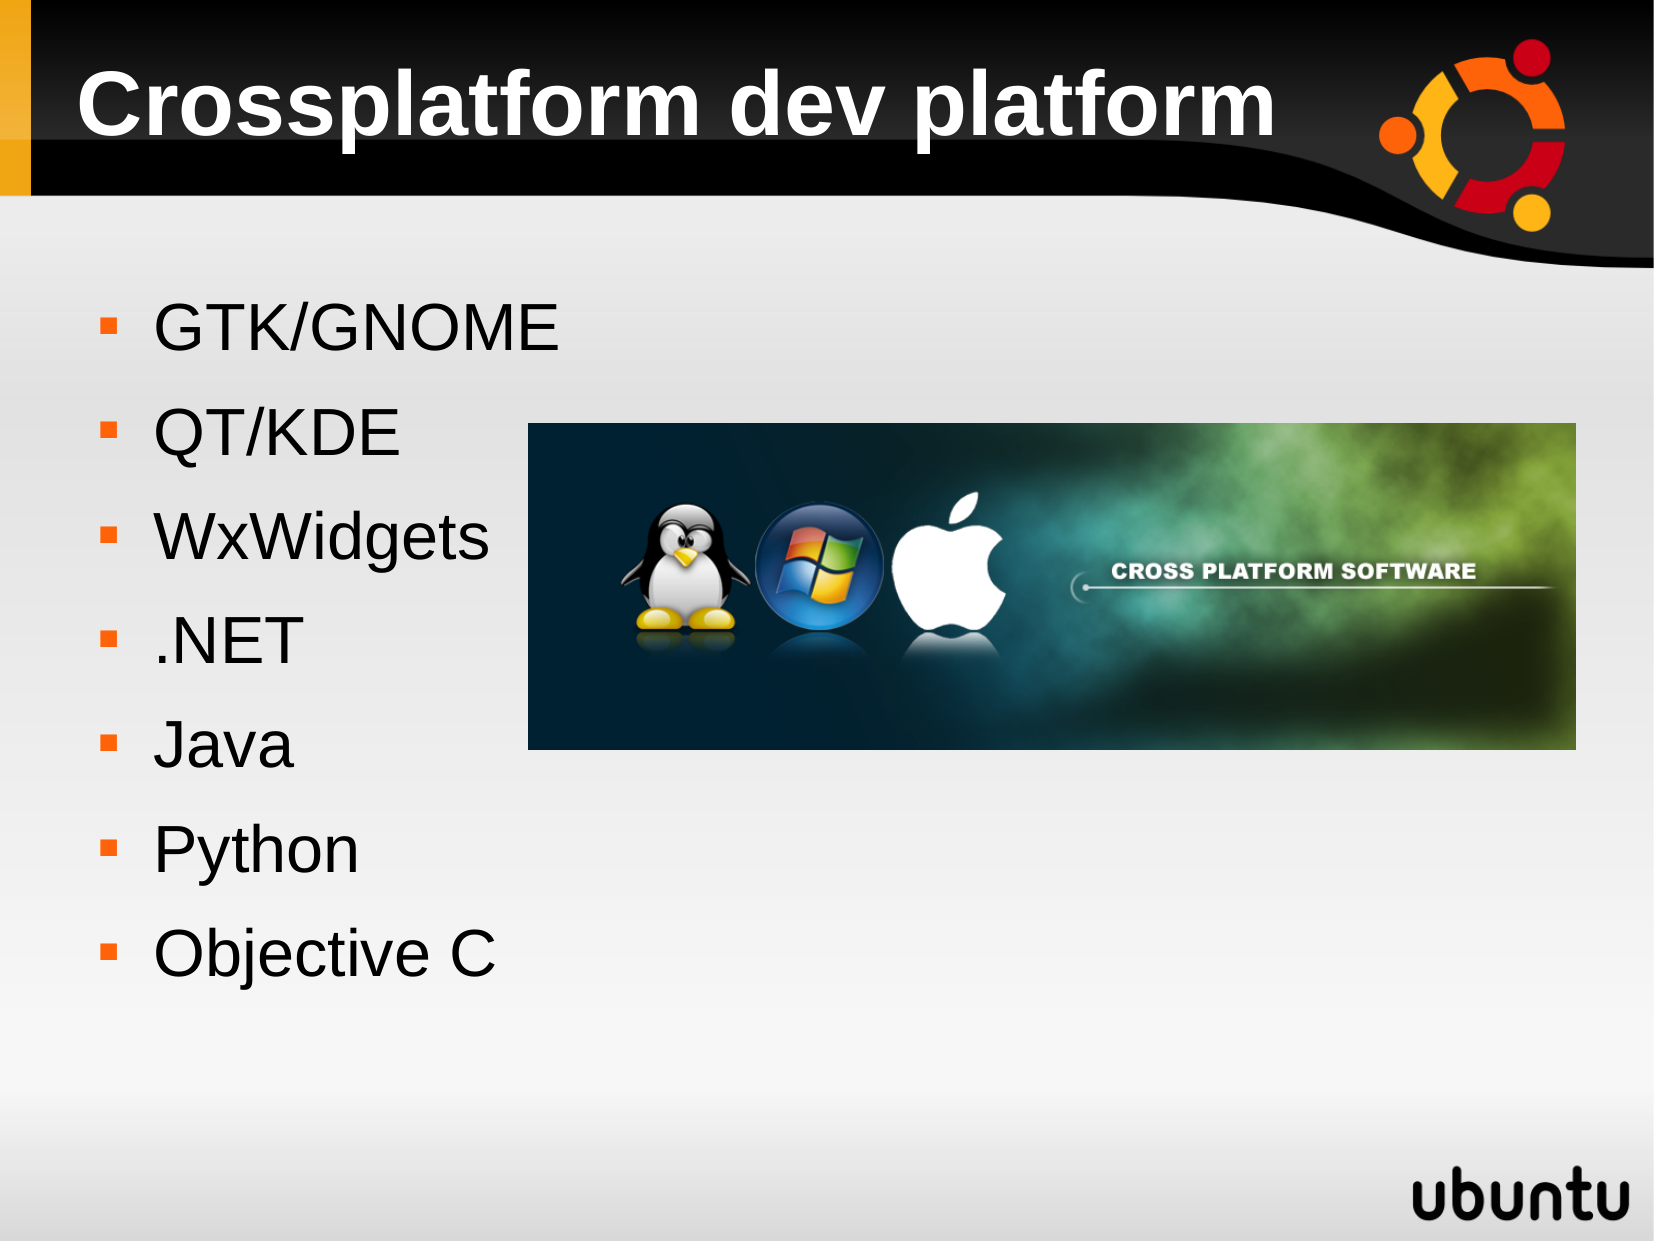

# Crossplatform dev platform
GTK/GNOME
QT/KDE
WxWidgets
.NET
Java
Python
Objective C